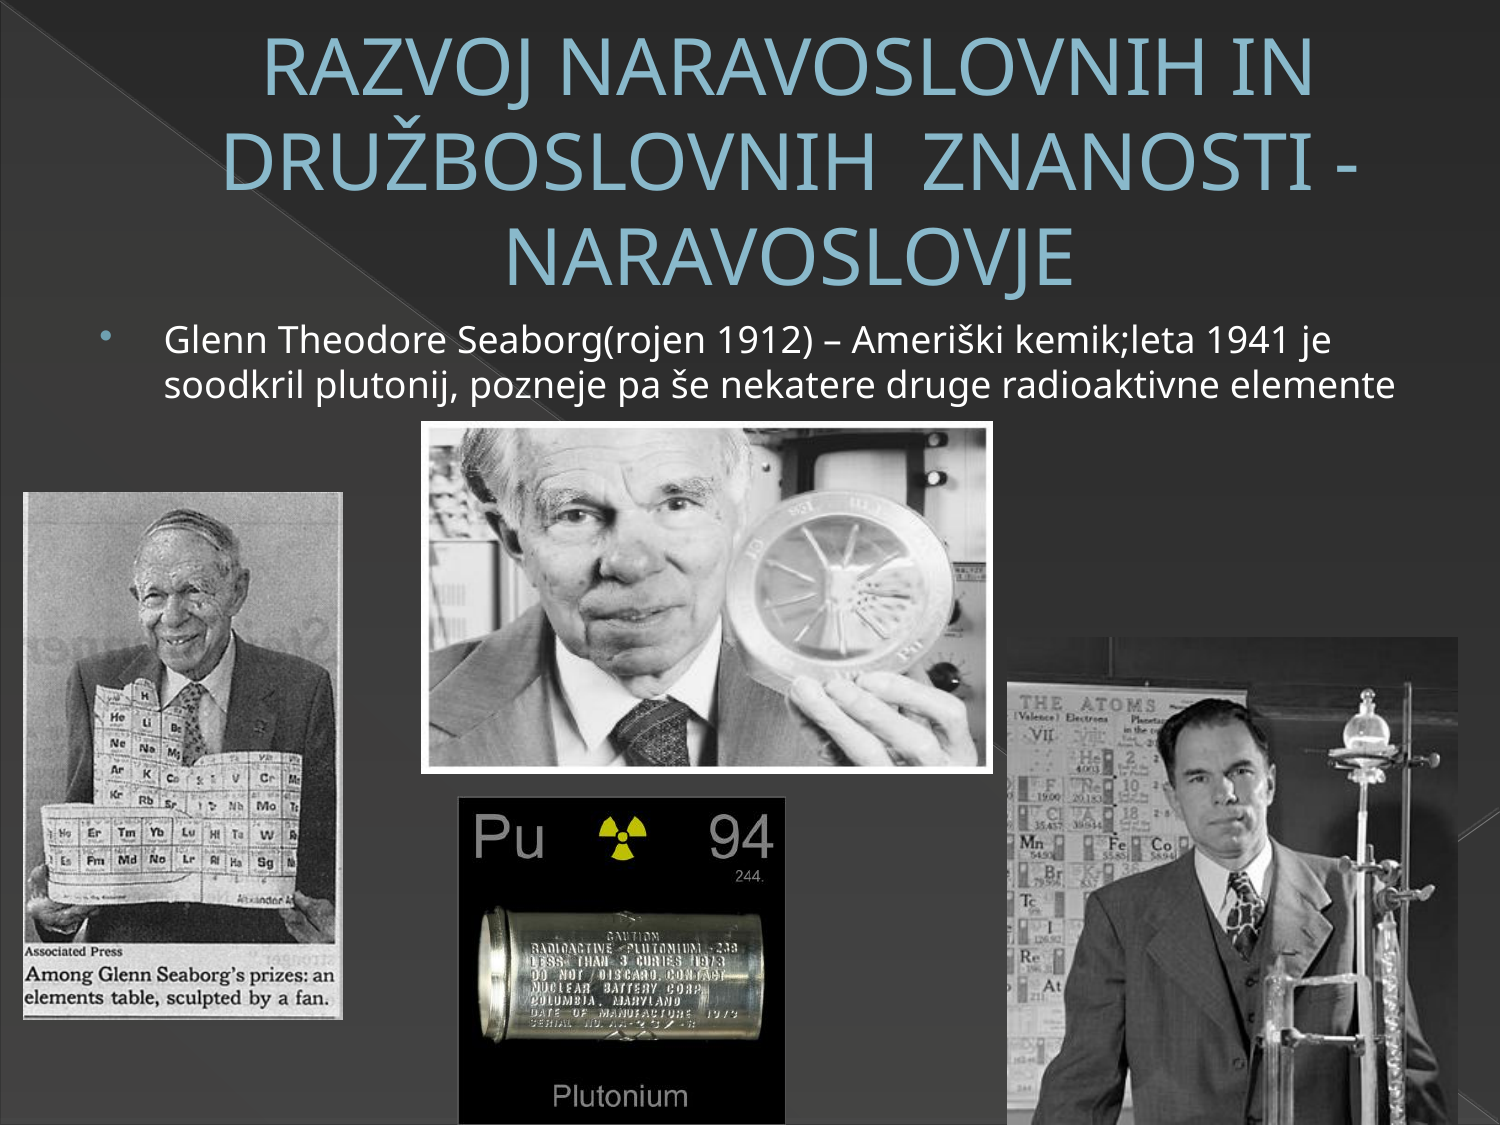

# RAZVOJ NARAVOSLOVNIH IN DRUŽBOSLOVNIH ZNANOSTI - NARAVOSLOVJE
Glenn Theodore Seaborg(rojen 1912) – Ameriški kemik;leta 1941 je soodkril plutonij, pozneje pa še nekatere druge radioaktivne elemente